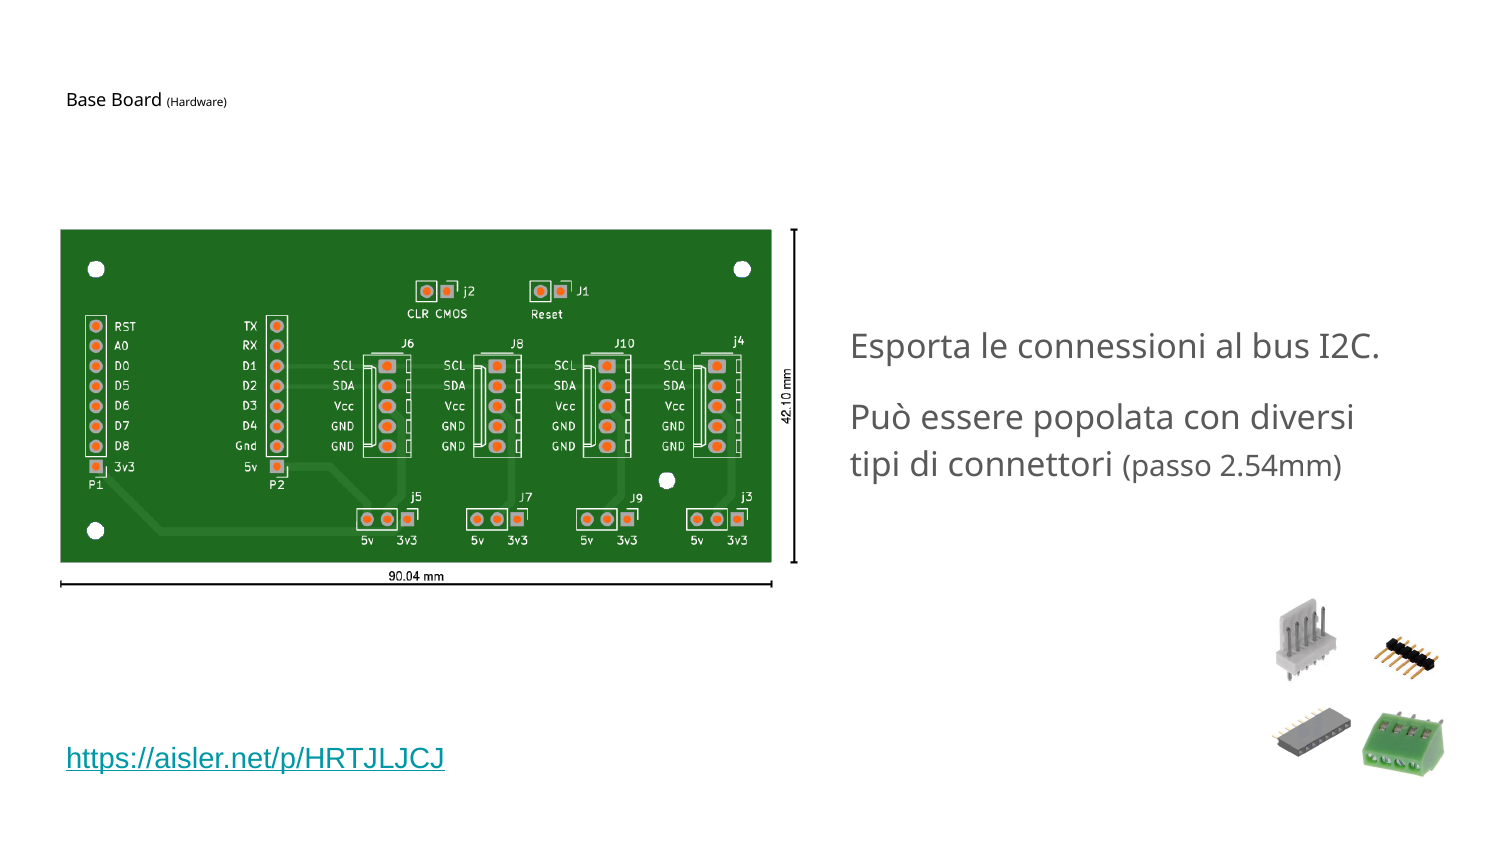

Base Board (Hardware)
# Esporta le connessioni al bus I2C.
Può essere popolata con diversi tipi di connettori (passo 2.54mm)
https://aisler.net/p/HRTJLJCJ